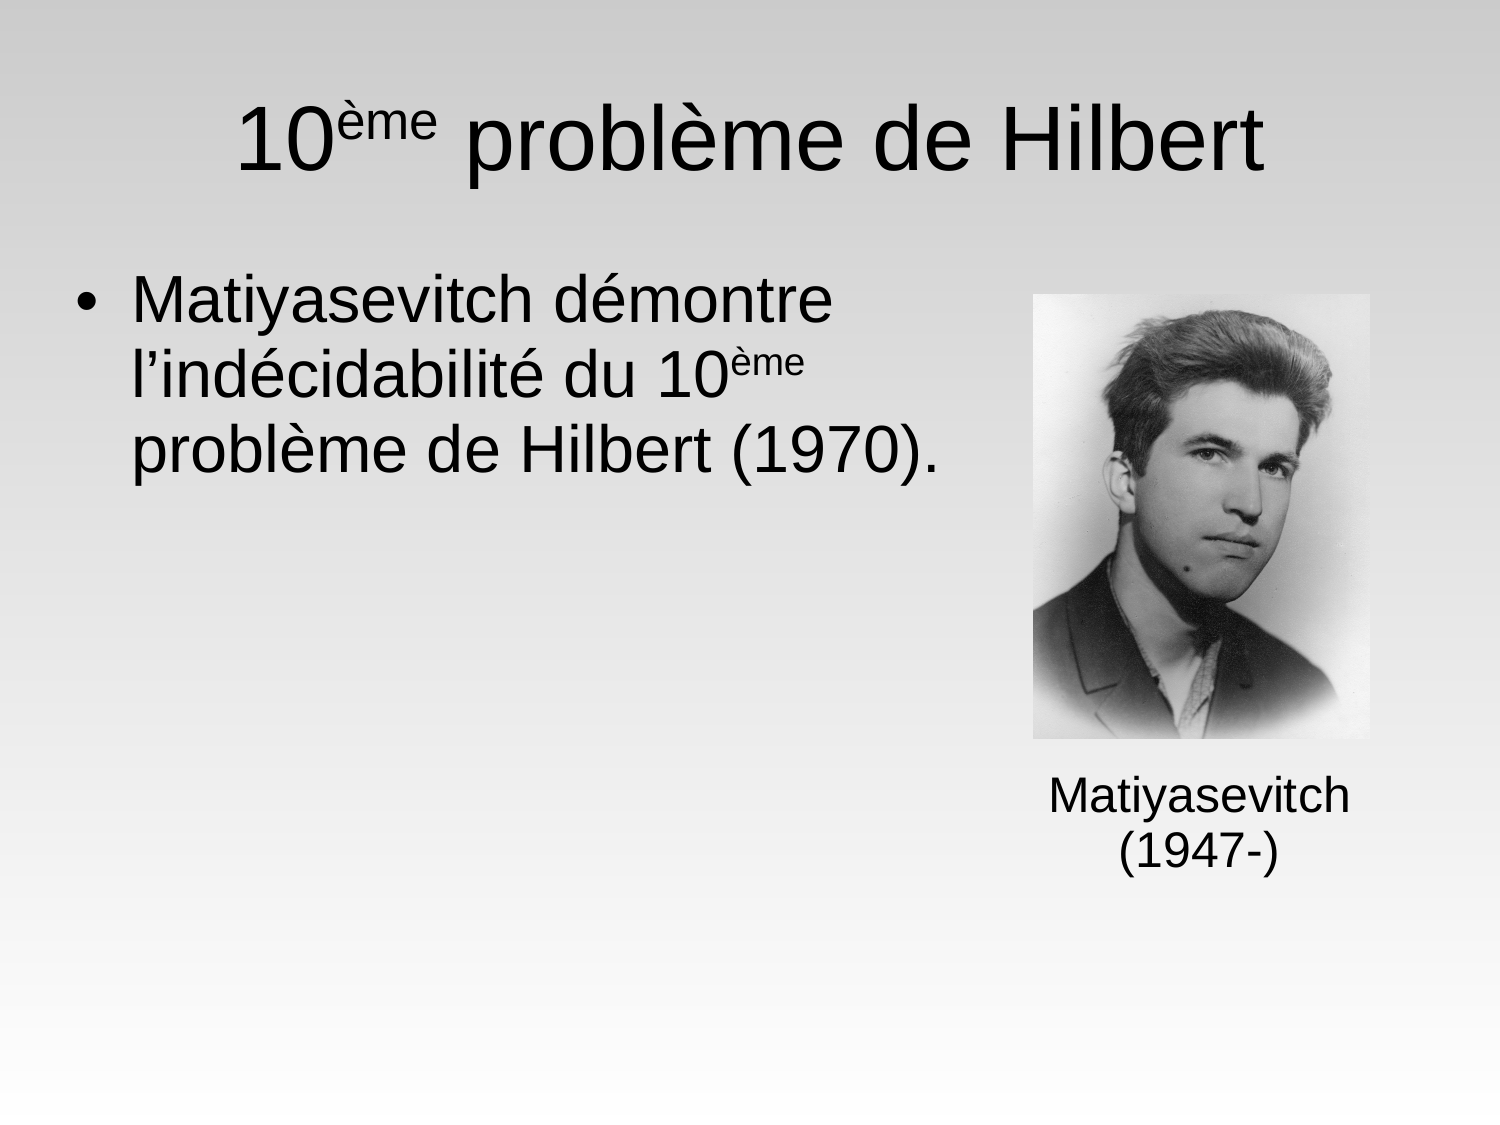

# 10ème problème de Hilbert
Matiyasevitch démontre l’indécidabilité du 10ème problème de Hilbert (1970).
Matiyasevitch
(1947-)